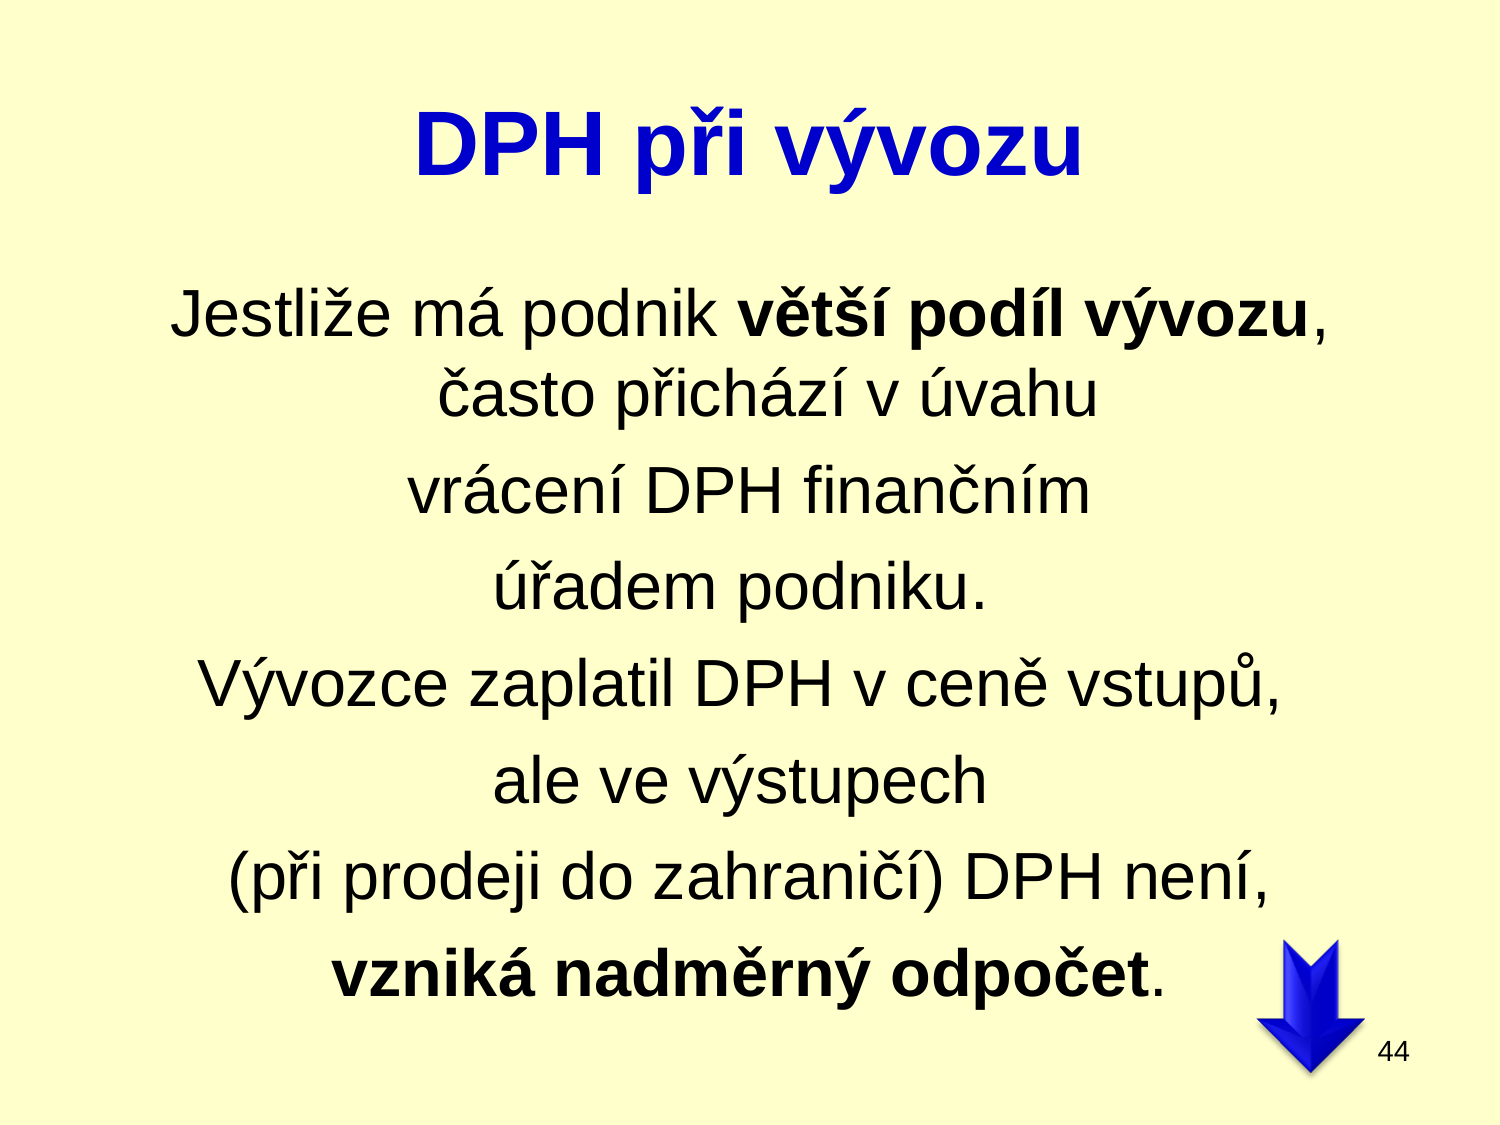

# DPH při vývozu
Jestliže má podnik větší podíl vývozu, často přichází v úvahu
vrácení DPH finančním
úřadem podniku.
Vývozce zaplatil DPH v ceně vstupů,
ale ve výstupech
(při prodeji do zahraničí) DPH není,
vzniká nadměrný odpočet.